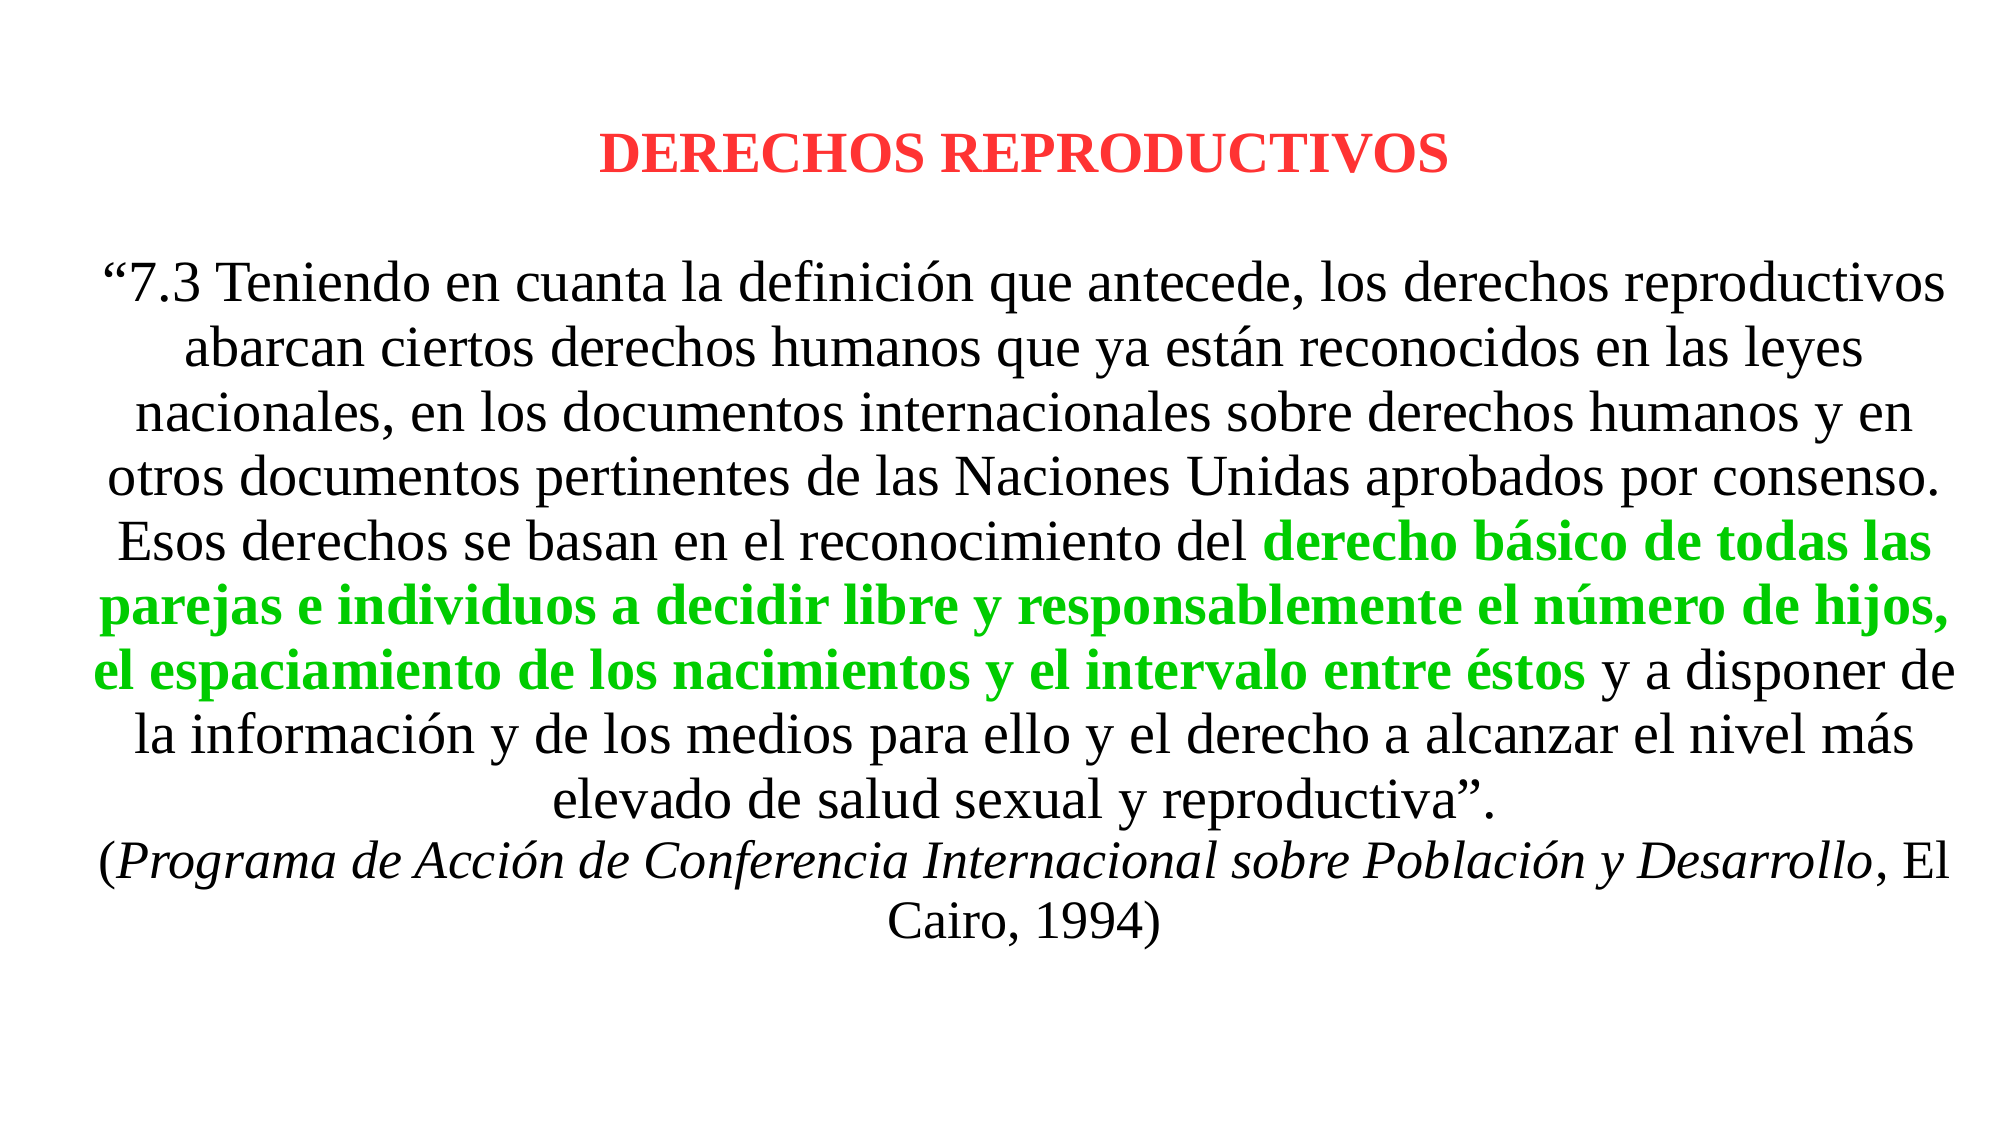

# DERECHOS REPRODUCTIVOS “7.3 Teniendo en cuanta la definición que antecede, los derechos reproductivos abarcan ciertos derechos humanos que ya están reconocidos en las leyes nacionales, en los documentos internacionales sobre derechos humanos y en otros documentos pertinentes de las Naciones Unidas aprobados por consenso. Esos derechos se basan en el reconocimiento del derecho básico de todas las parejas e individuos a decidir libre y responsablemente el número de hijos, el espaciamiento de los nacimientos y el intervalo entre éstos y a disponer de la información y de los medios para ello y el derecho a alcanzar el nivel más elevado de salud sexual y reproductiva”. (Programa de Acción de Conferencia Internacional sobre Población y Desarrollo, El Cairo, 1994)